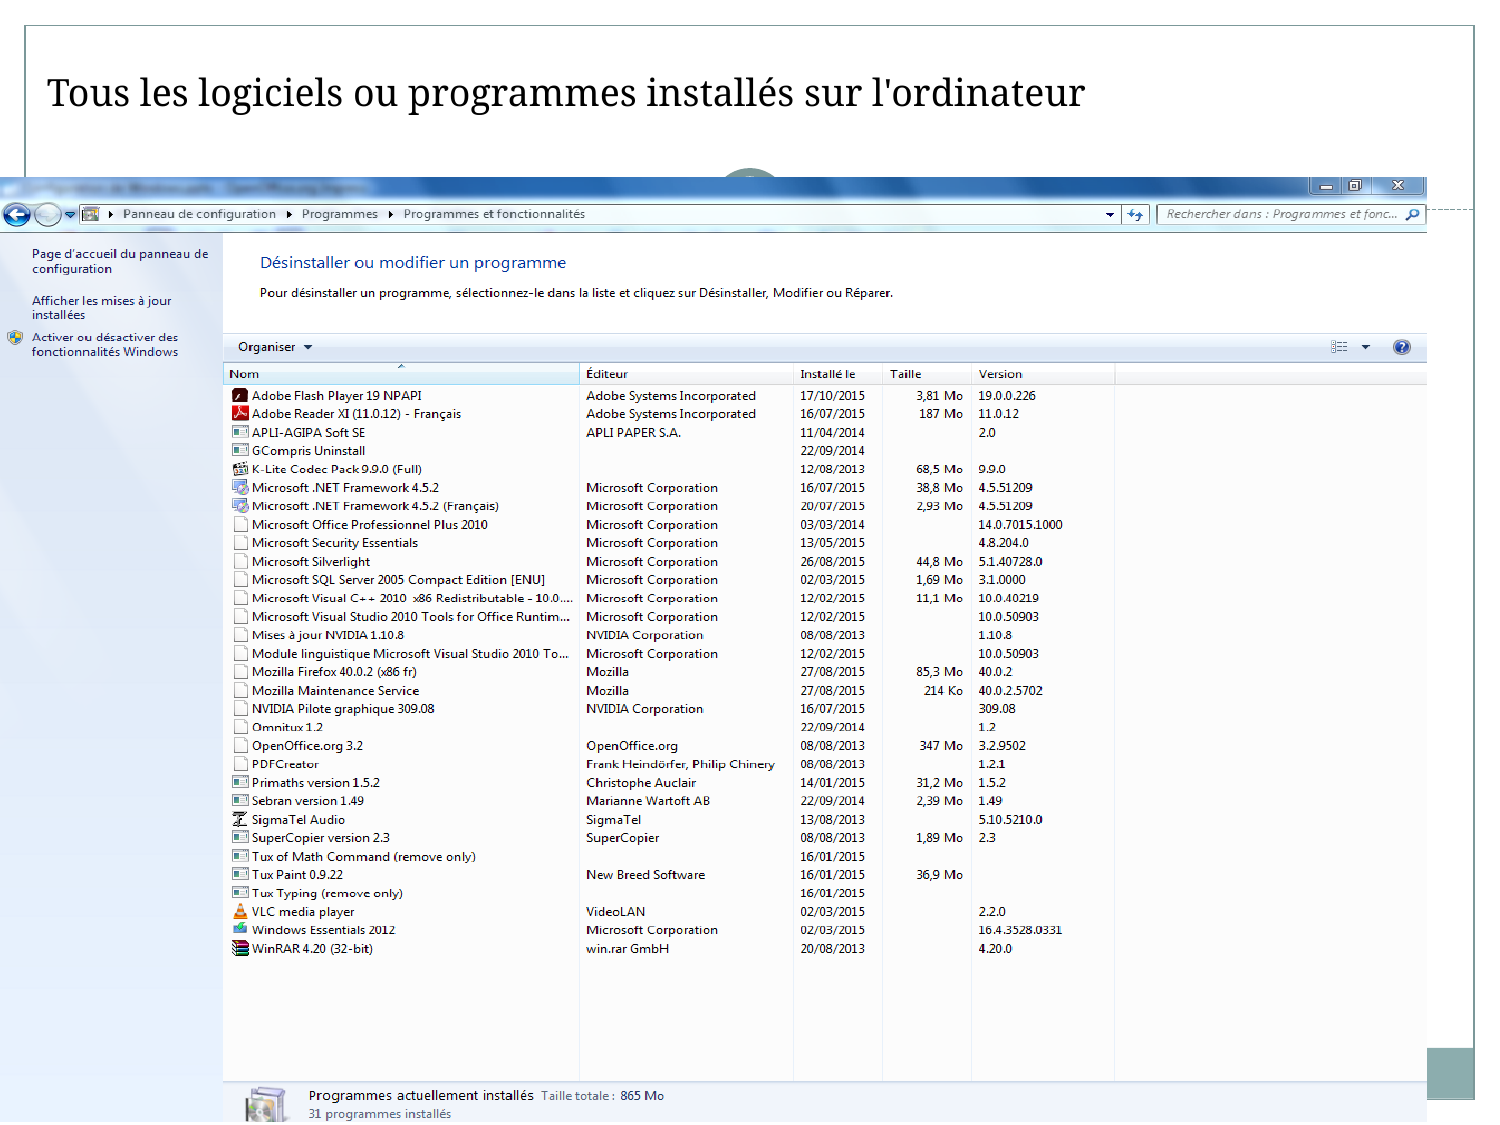

# Tous les logiciels ou programmes installés sur l'ordinateur